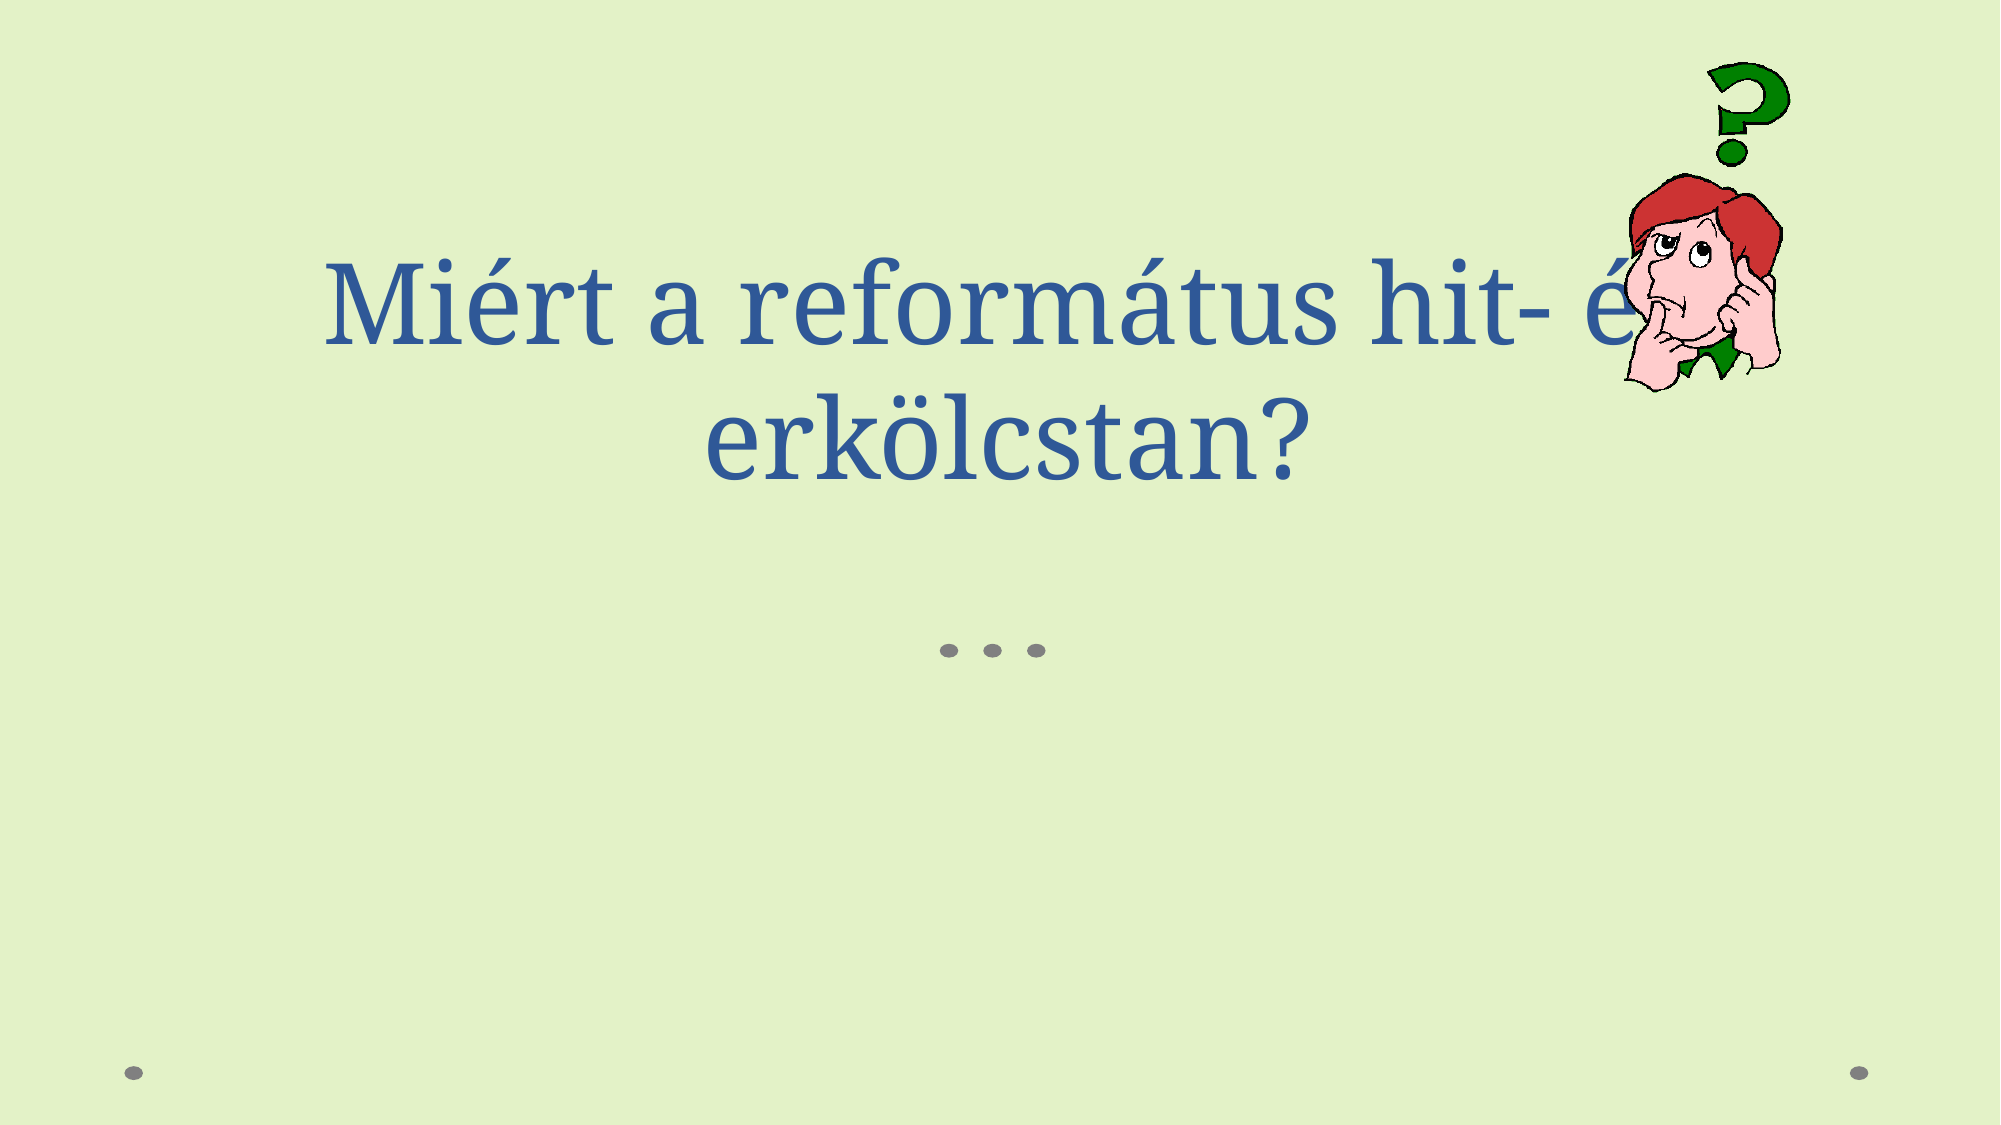

# Miért a református hit- és erkölcstan?